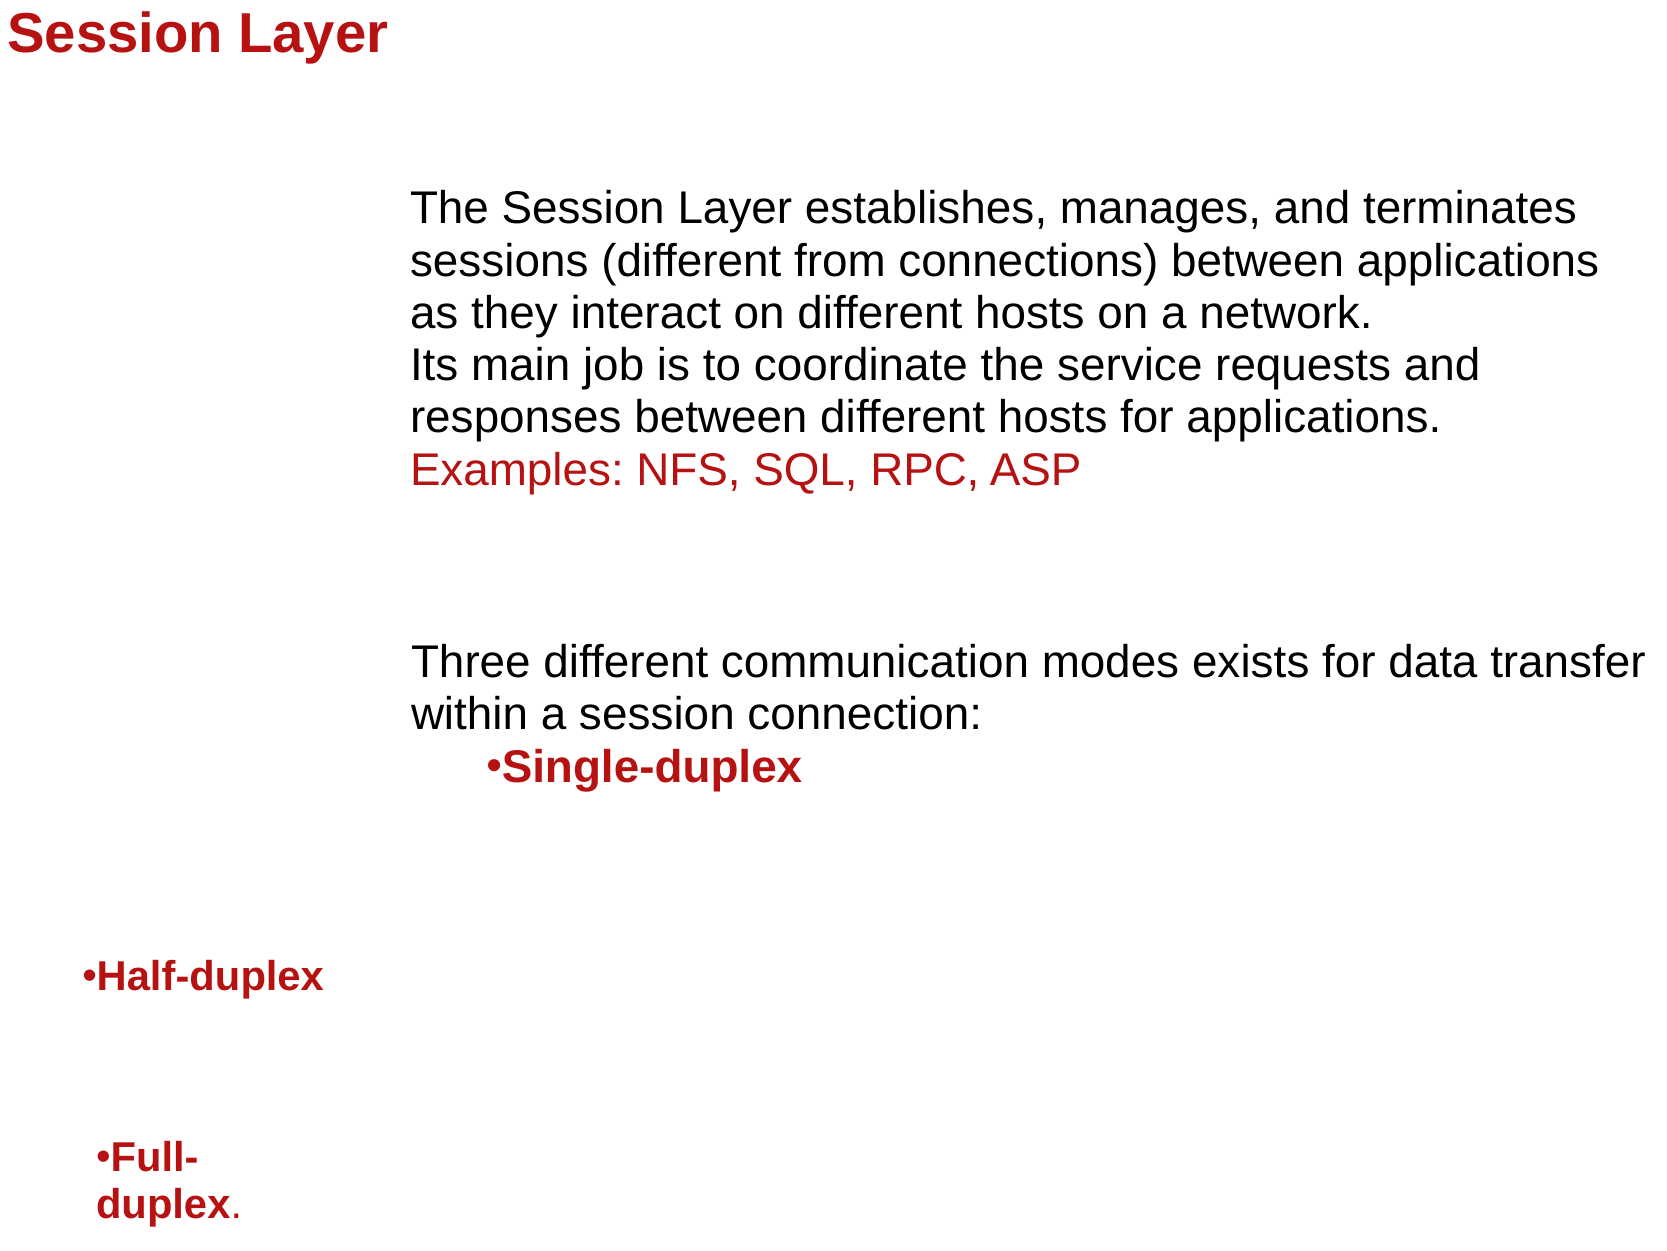

Session Layer
The Session Layer establishes, manages, and terminates sessions (different from connections) between applications as they interact on different hosts on a network.
Its main job is to coordinate the service requests and responses between different hosts for applications.
Examples: NFS, SQL, RPC, ASP
Three different communication modes exists for data transfer within a session connection:
Single-duplex
Half-duplex
Full-duplex.